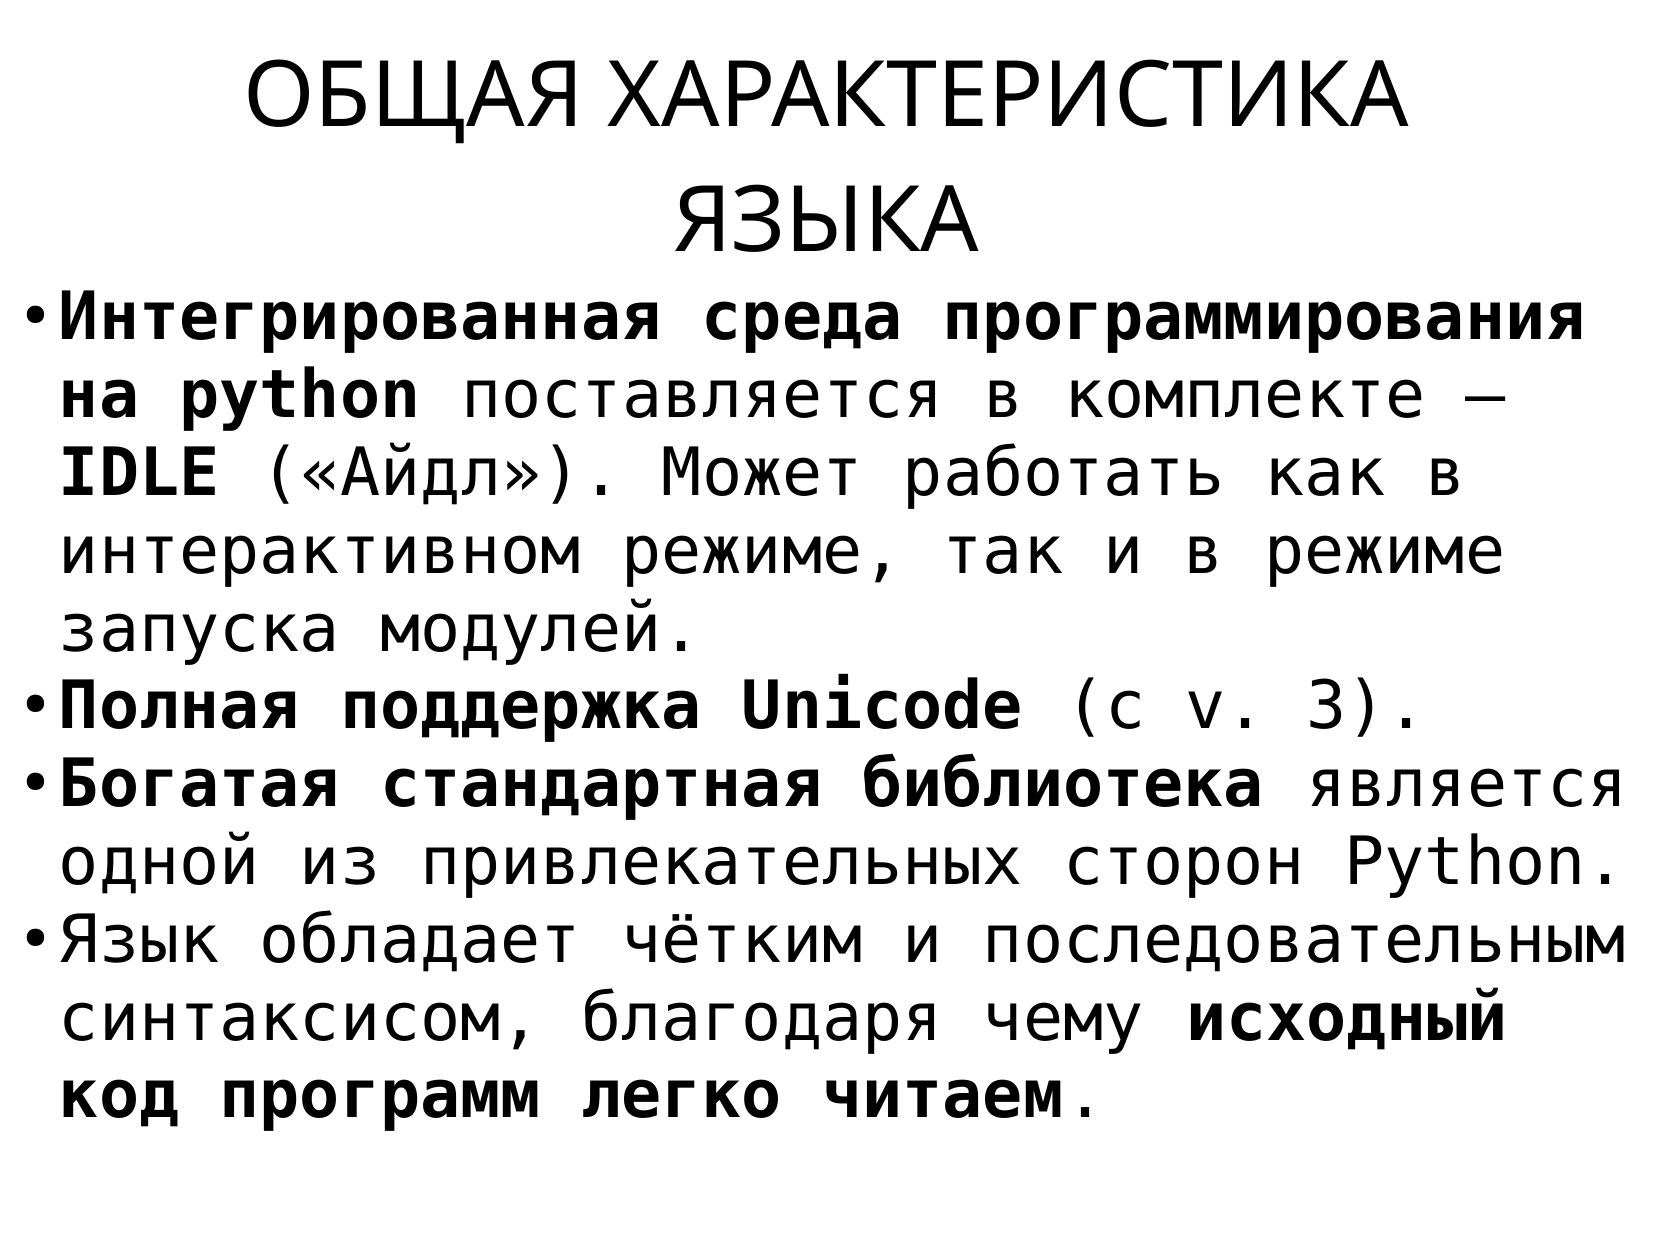

# ОБЩАЯ ХАРАКТЕРИСТИКА ЯЗЫКА
Интегрированная среда программирования на python поставляется в комплекте — IDLE («Айдл»). Может работать как в интерактивном режиме, так и в режиме запуска модулей.
Полная поддержка Unicode (с v. 3).
Богатая стандартная библиотека является одной из привлекательных сторон Python.
Язык обладает чётким и последовательным синтаксисом, благодаря чему исходный код программ легко читаем.